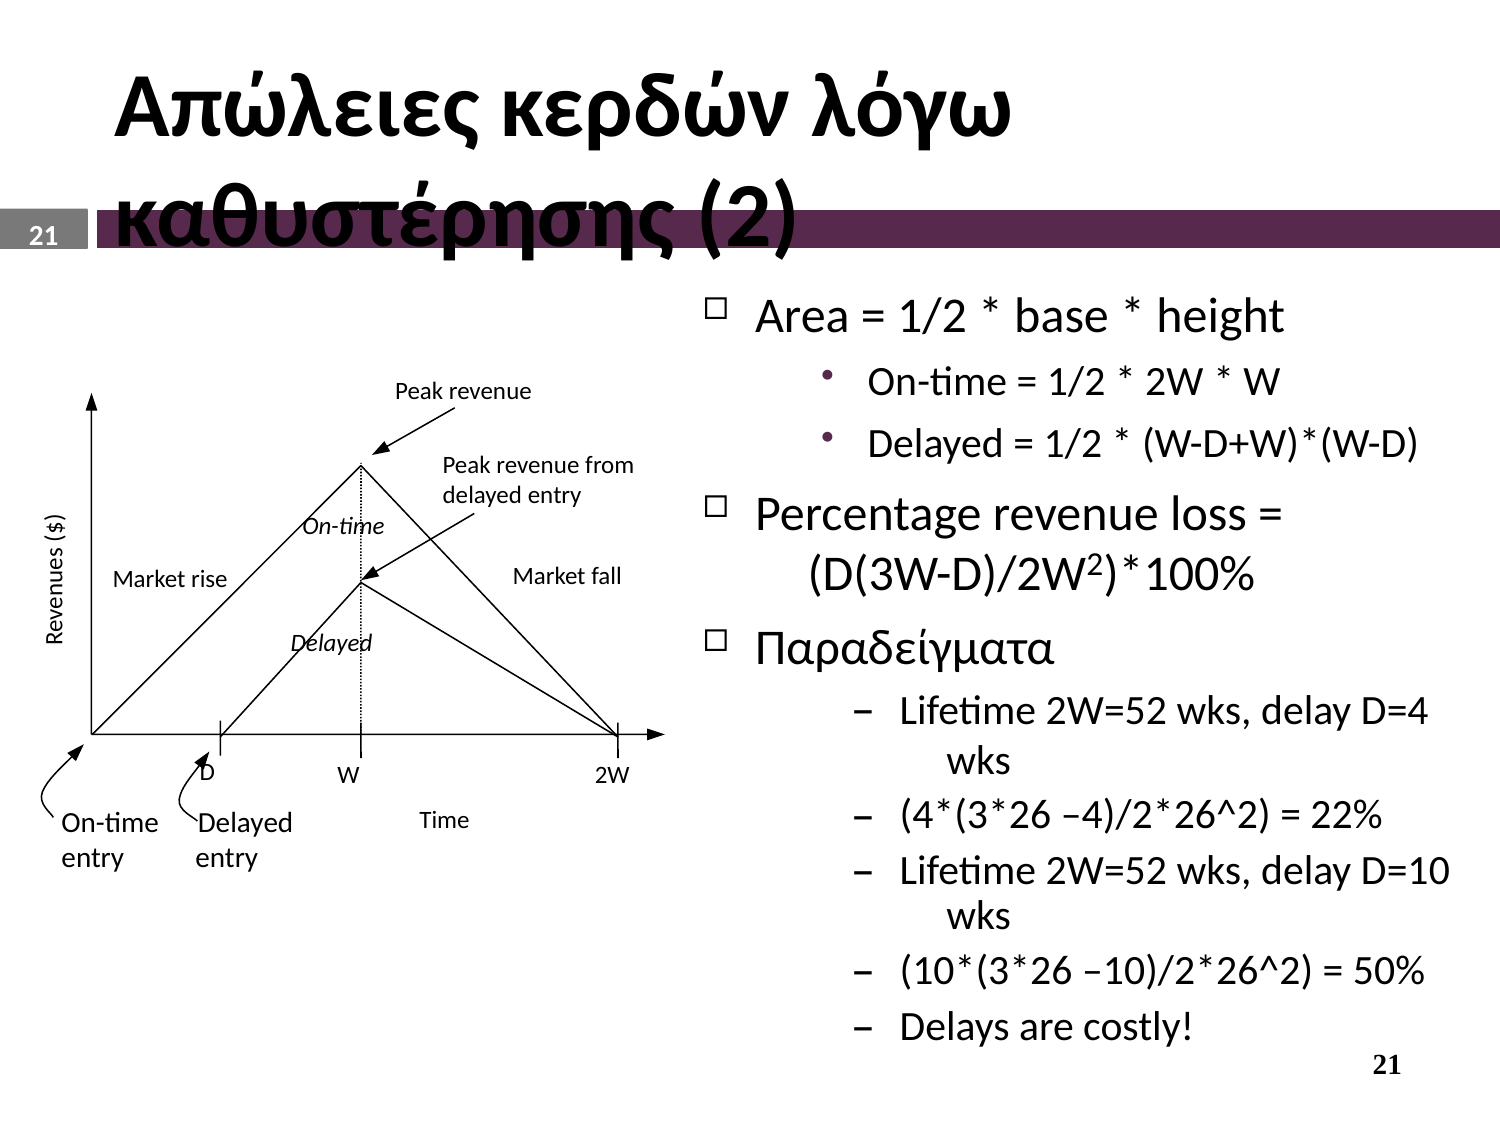

# Απώλειες κερδών λόγω καθυστέρησης (2)
21
Area = 1/2 * base * height
On-time = 1/2 * 2W * W
Delayed = 1/2 * (W-D+W)*(W-D)
Percentage revenue loss = (D(3W-D)/2W2)*100%
Παραδείγματα
Peak revenue
Peak revenue from delayed entry
Revenues ($)
On-time
Market fall
Market rise
Delayed
D
W
2W
On-time Delayed
entry entry
Time
Lifetime 2W=52 wks, delay D=4 wks
(4*(3*26 –4)/2*26^2) = 22%
Lifetime 2W=52 wks, delay D=10 wks
(10*(3*26 –10)/2*26^2) = 50%
Delays are costly!
20